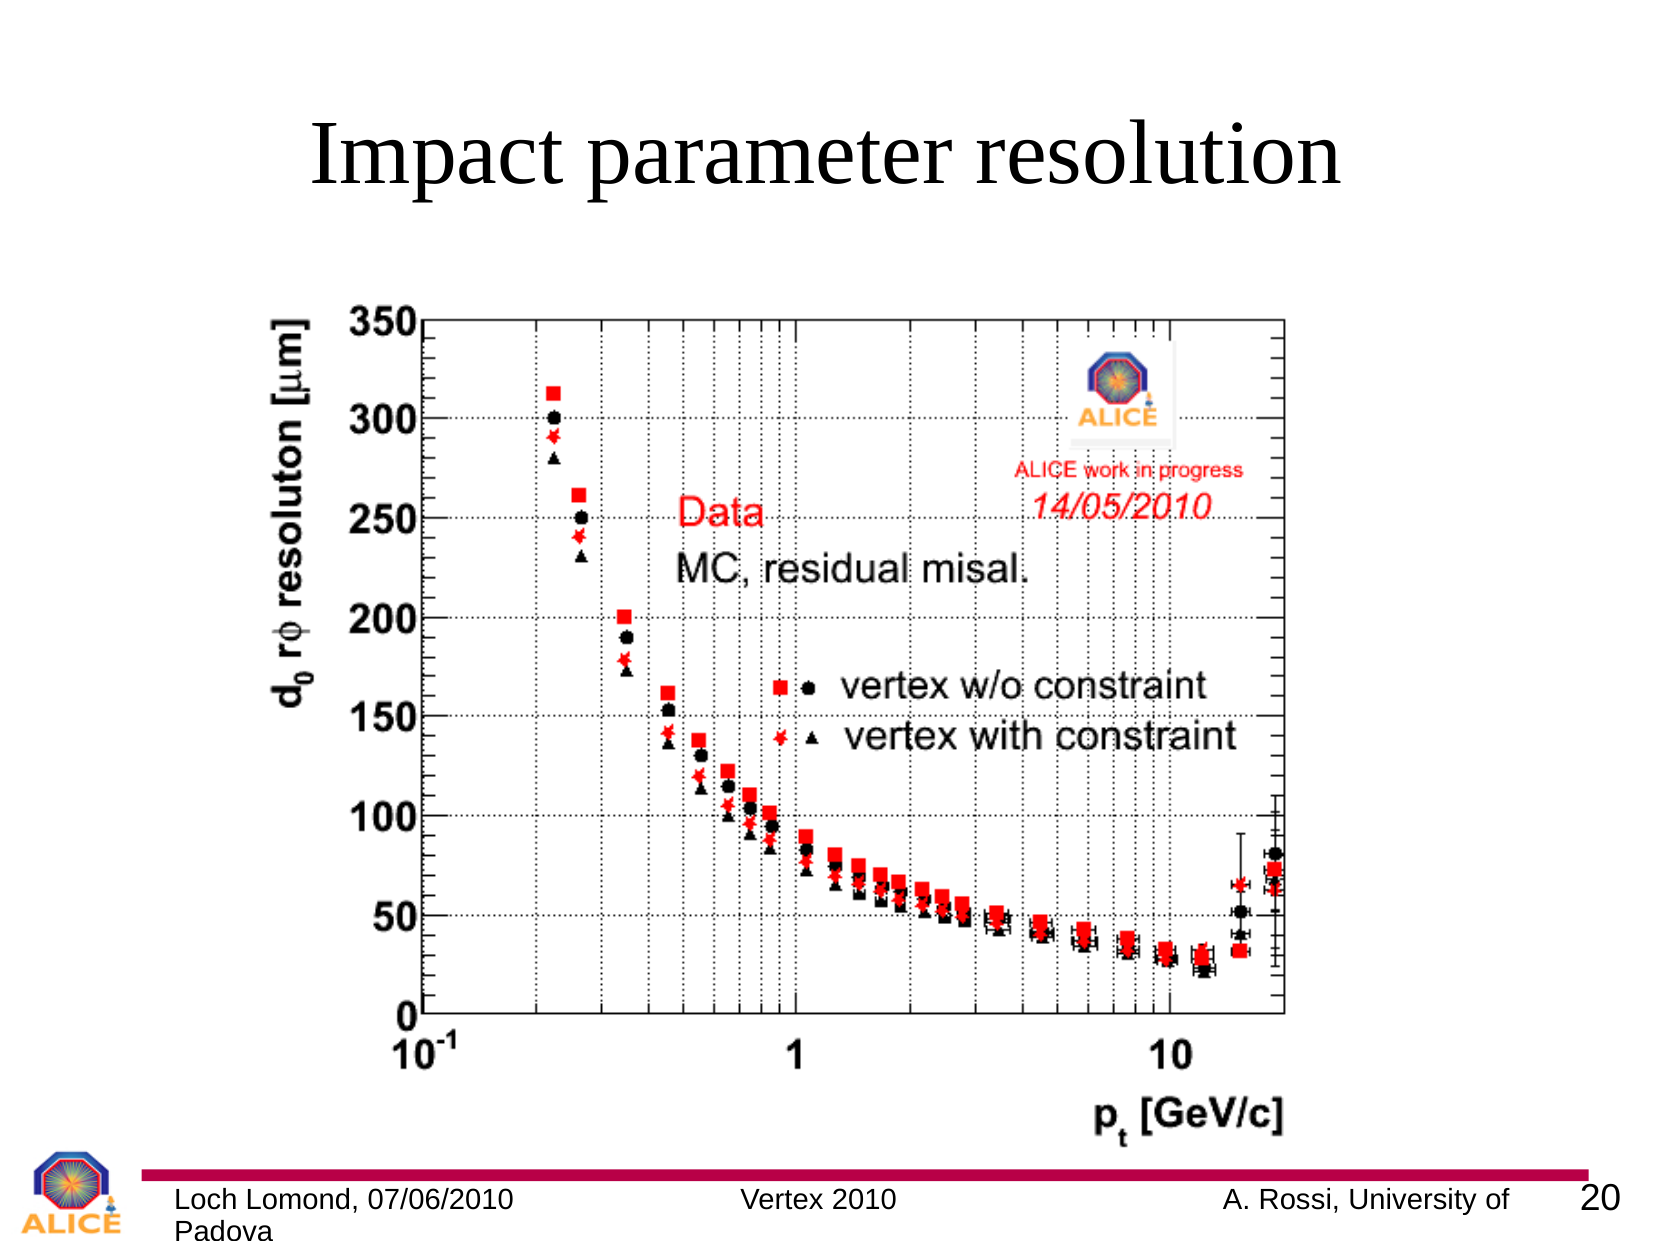

# Impact parameter resolution
Loch Lomond, 07/06/2010 		 Vertex 2010 		 A. Rossi, University of Padova
20